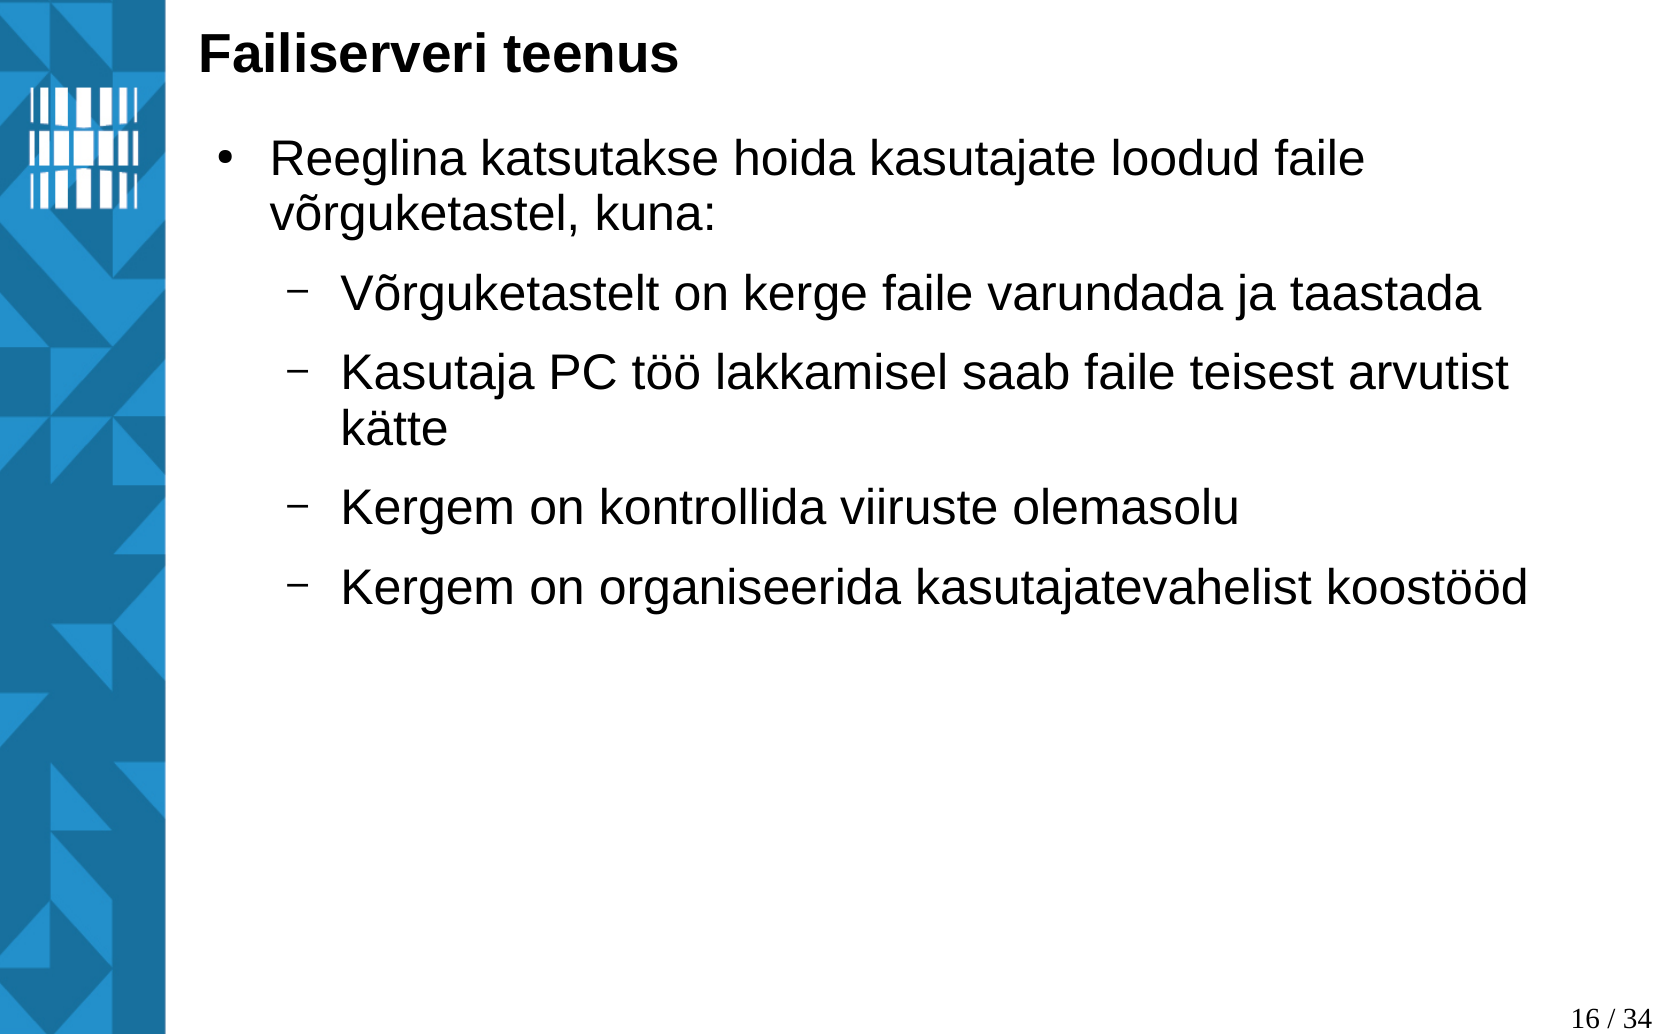

# Failiserveri teenus
Reeglina katsutakse hoida kasutajate loodud faile võrguketastel, kuna:
Võrguketastelt on kerge faile varundada ja taastada
Kasutaja PC töö lakkamisel saab faile teisest arvutist kätte
Kergem on kontrollida viiruste olemasolu
Kergem on organiseerida kasutajatevahelist koostööd
16